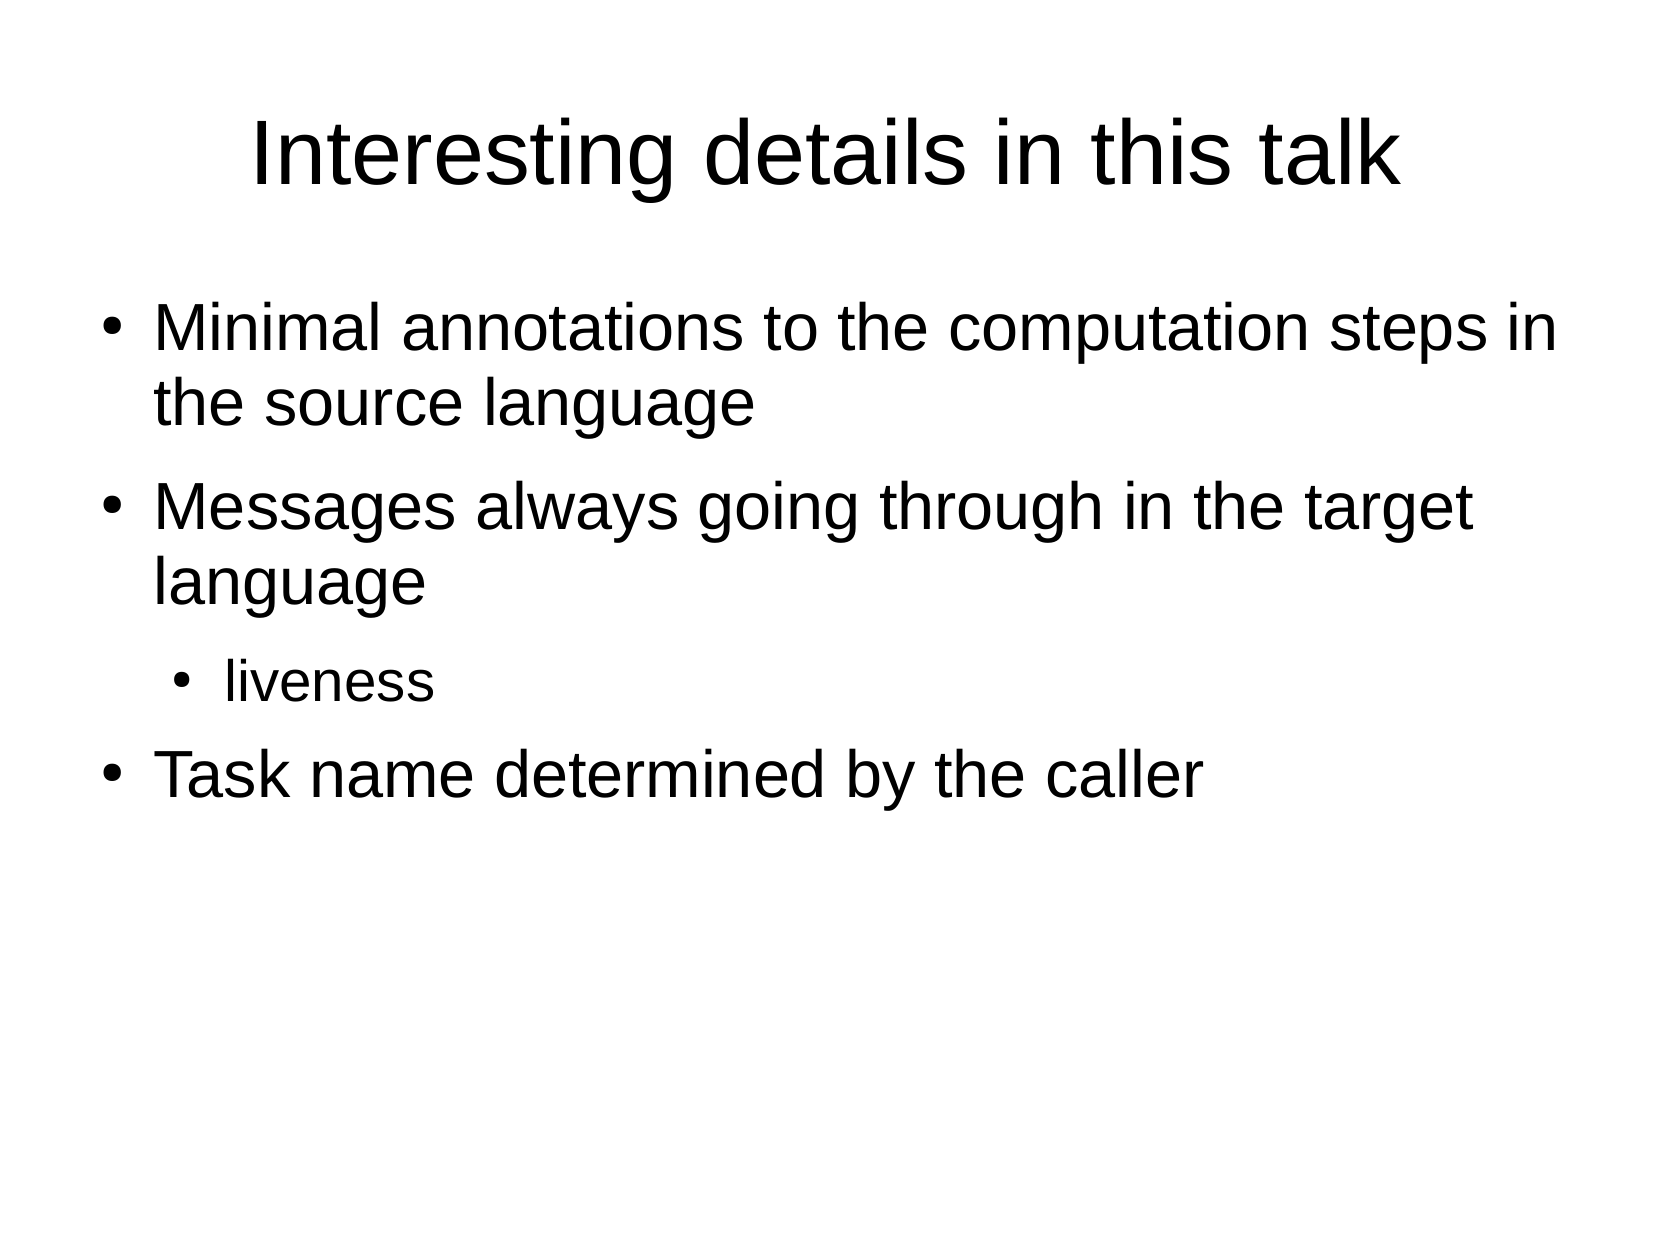

# Interesting details in this talk
Minimal annotations to the computation steps in the source language
Messages always going through in the target language
liveness
Task name determined by the caller